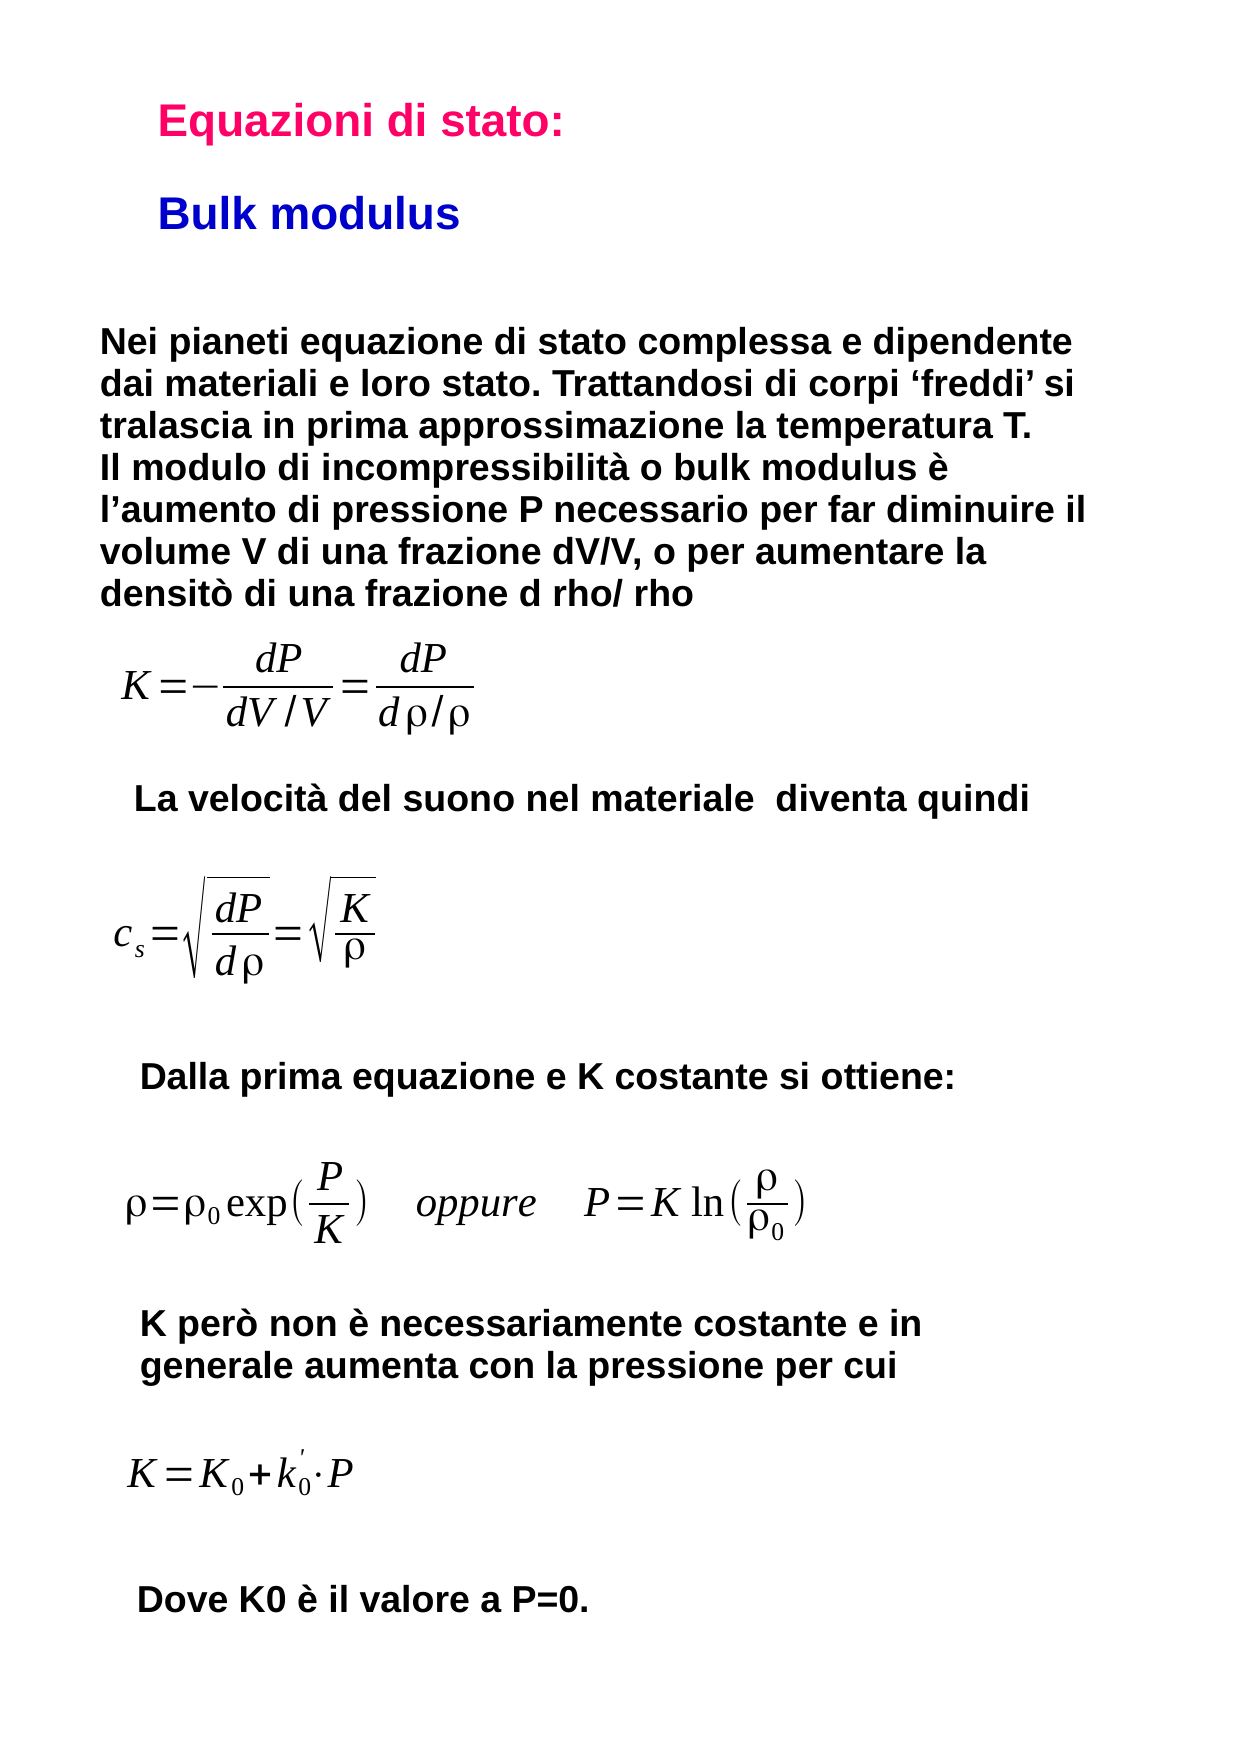

Equazioni di stato:
Bulk modulus
Nei pianeti equazione di stato complessa e dipendente dai materiali e loro stato. Trattandosi di corpi ‘freddi’ si tralascia in prima approssimazione la temperatura T.
Il modulo di incompressibilità o bulk modulus è l’aumento di pressione P necessario per far diminuire il volume V di una frazione dV/V, o per aumentare la densitò di una frazione d rho/ rho
La velocità del suono nel materiale diventa quindi
Dalla prima equazione e K costante si ottiene:
K però non è necessariamente costante e in generale aumenta con la pressione per cui
Dove K0 è il valore a P=0.